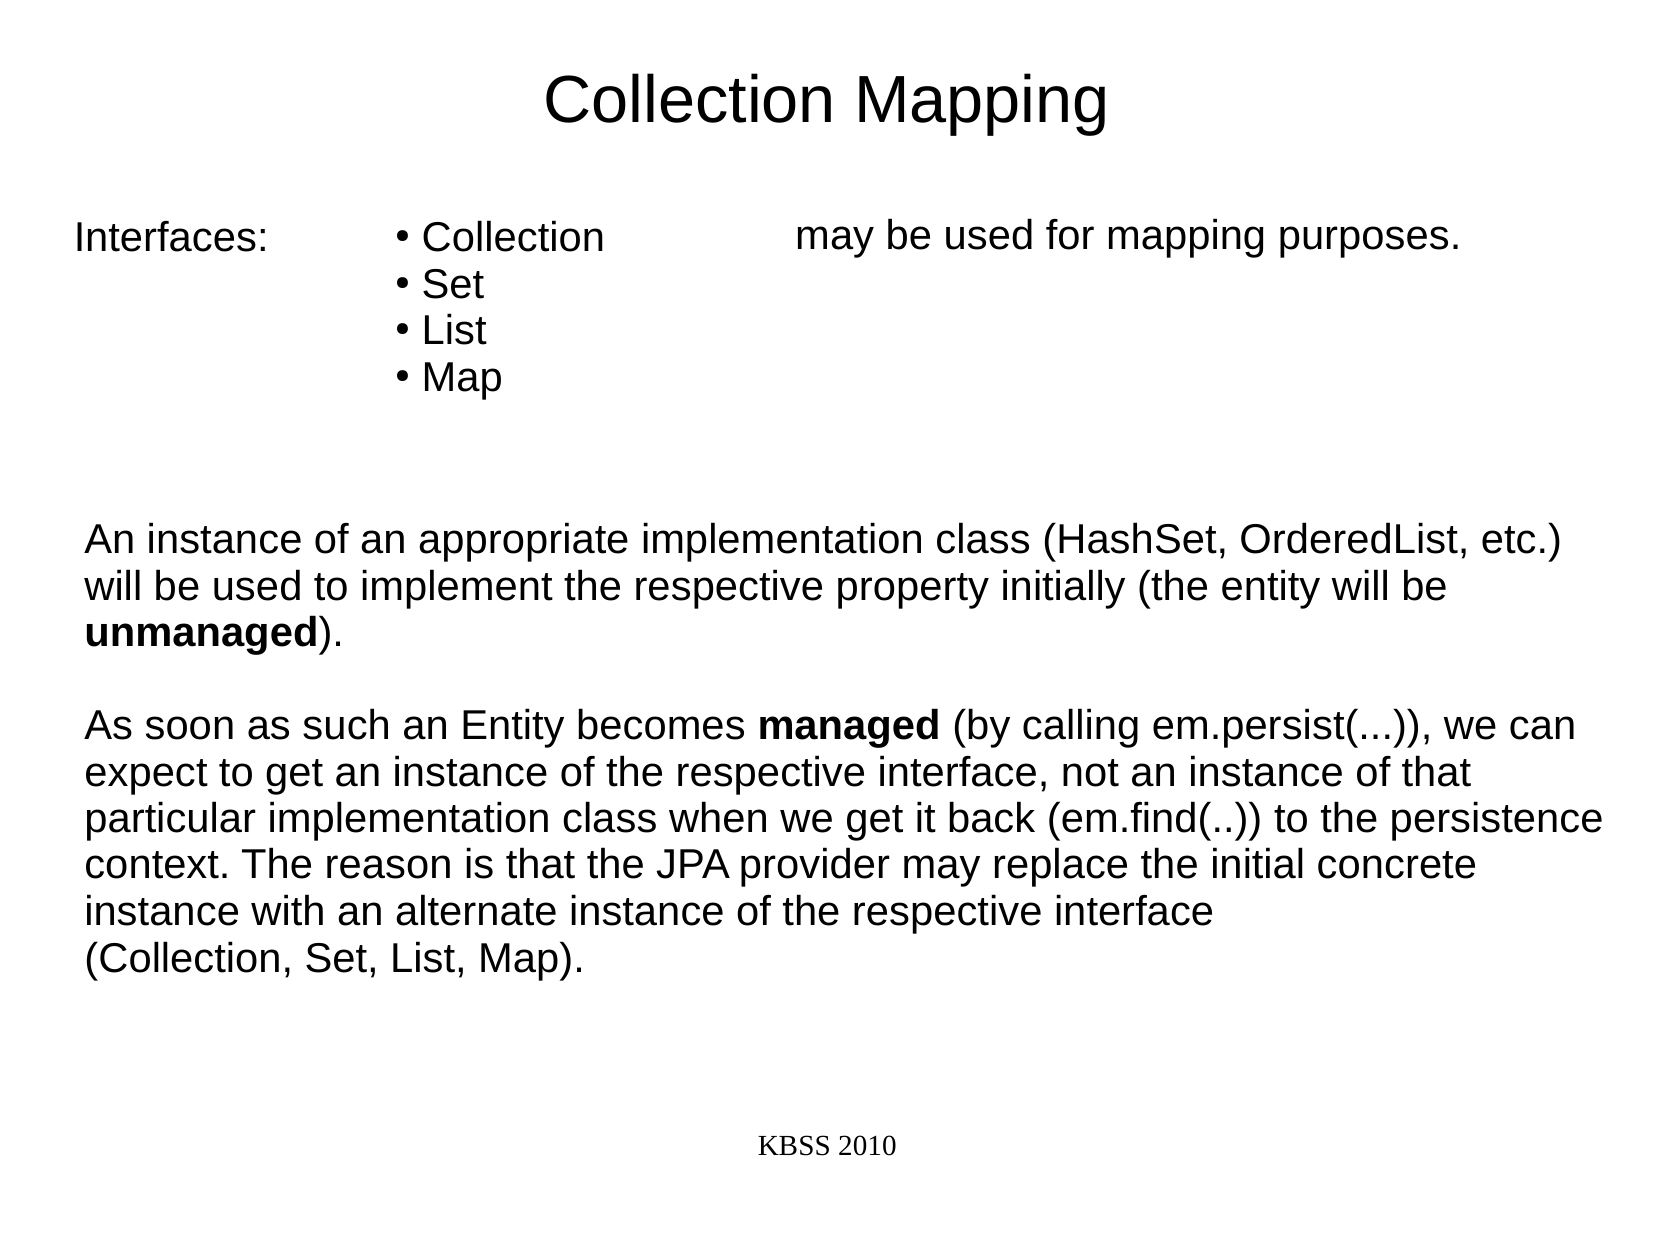

# Collection Mapping
may be used for mapping purposes.
Interfaces:
 Collection
 Set
 List
 Map
An instance of an appropriate implementation class (HashSet, OrderedList, etc.)
will be used to implement the respective property initially (the entity will be
unmanaged).
As soon as such an Entity becomes managed (by calling em.persist(...)), we can
expect to get an instance of the respective interface, not an instance of that
particular implementation class when we get it back (em.find(..)) to the persistence
context. The reason is that the JPA provider may replace the initial concrete
instance with an alternate instance of the respective interface
(Collection, Set, List, Map).
KBSS 2010